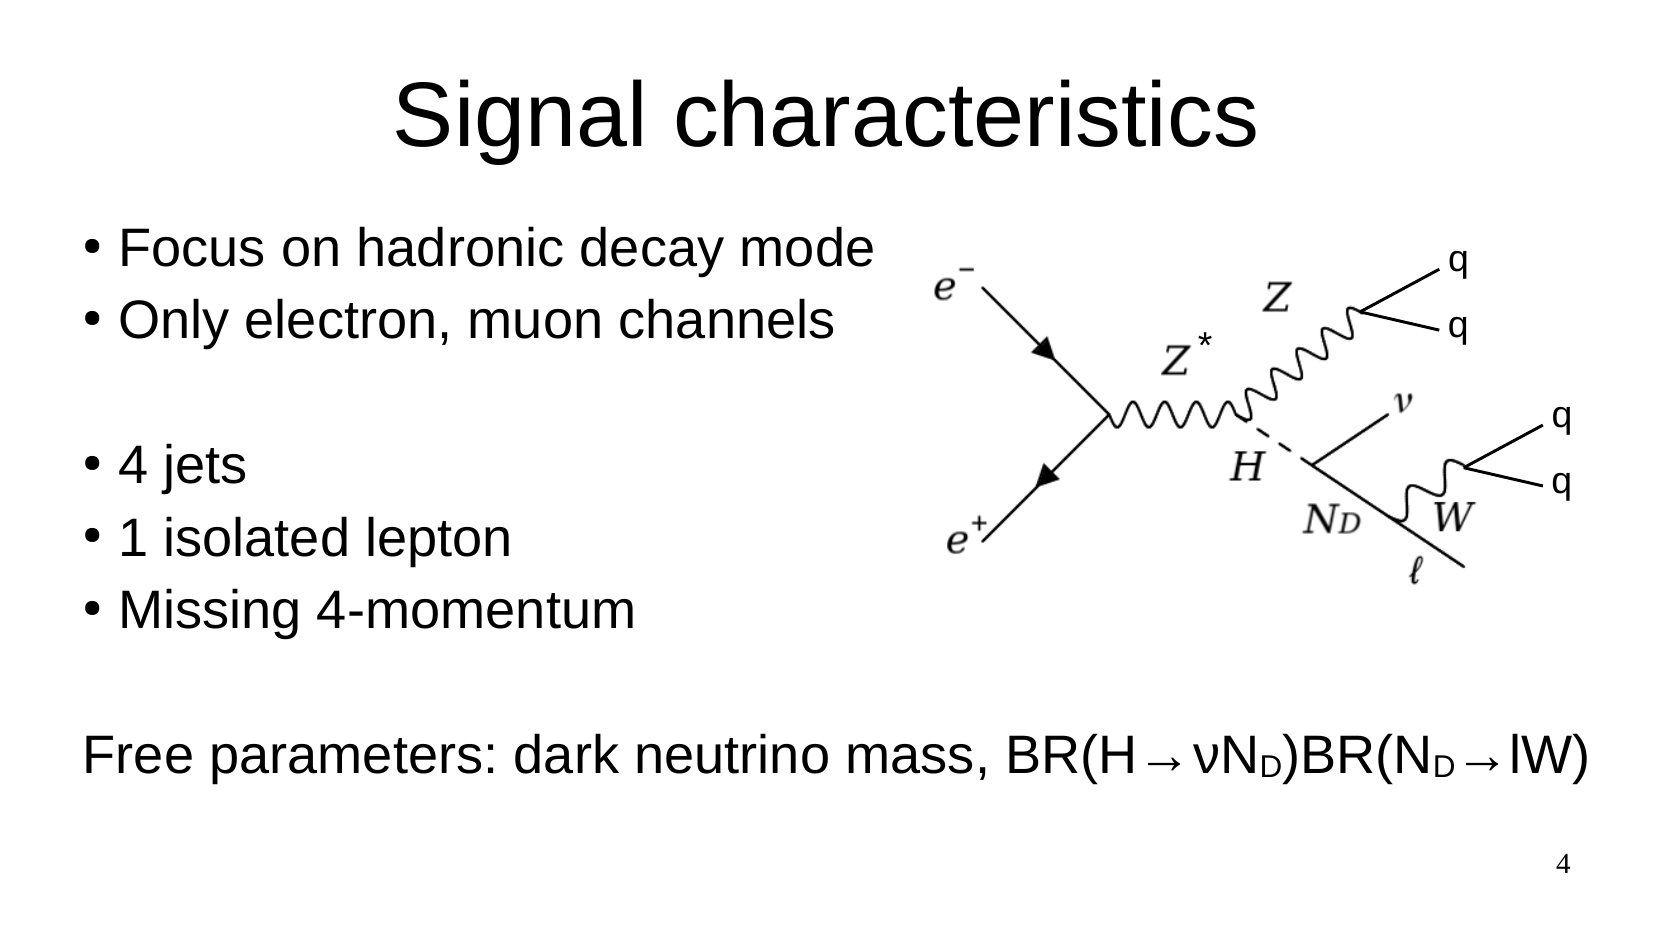

# Signal characteristics
Focus on hadronic decay mode
Only electron, muon channels
4 jets
1 isolated lepton
Missing 4-momentum
Free parameters: dark neutrino mass, BR(H→νND)BR(ND→lW)
q
q
*
q
q
4